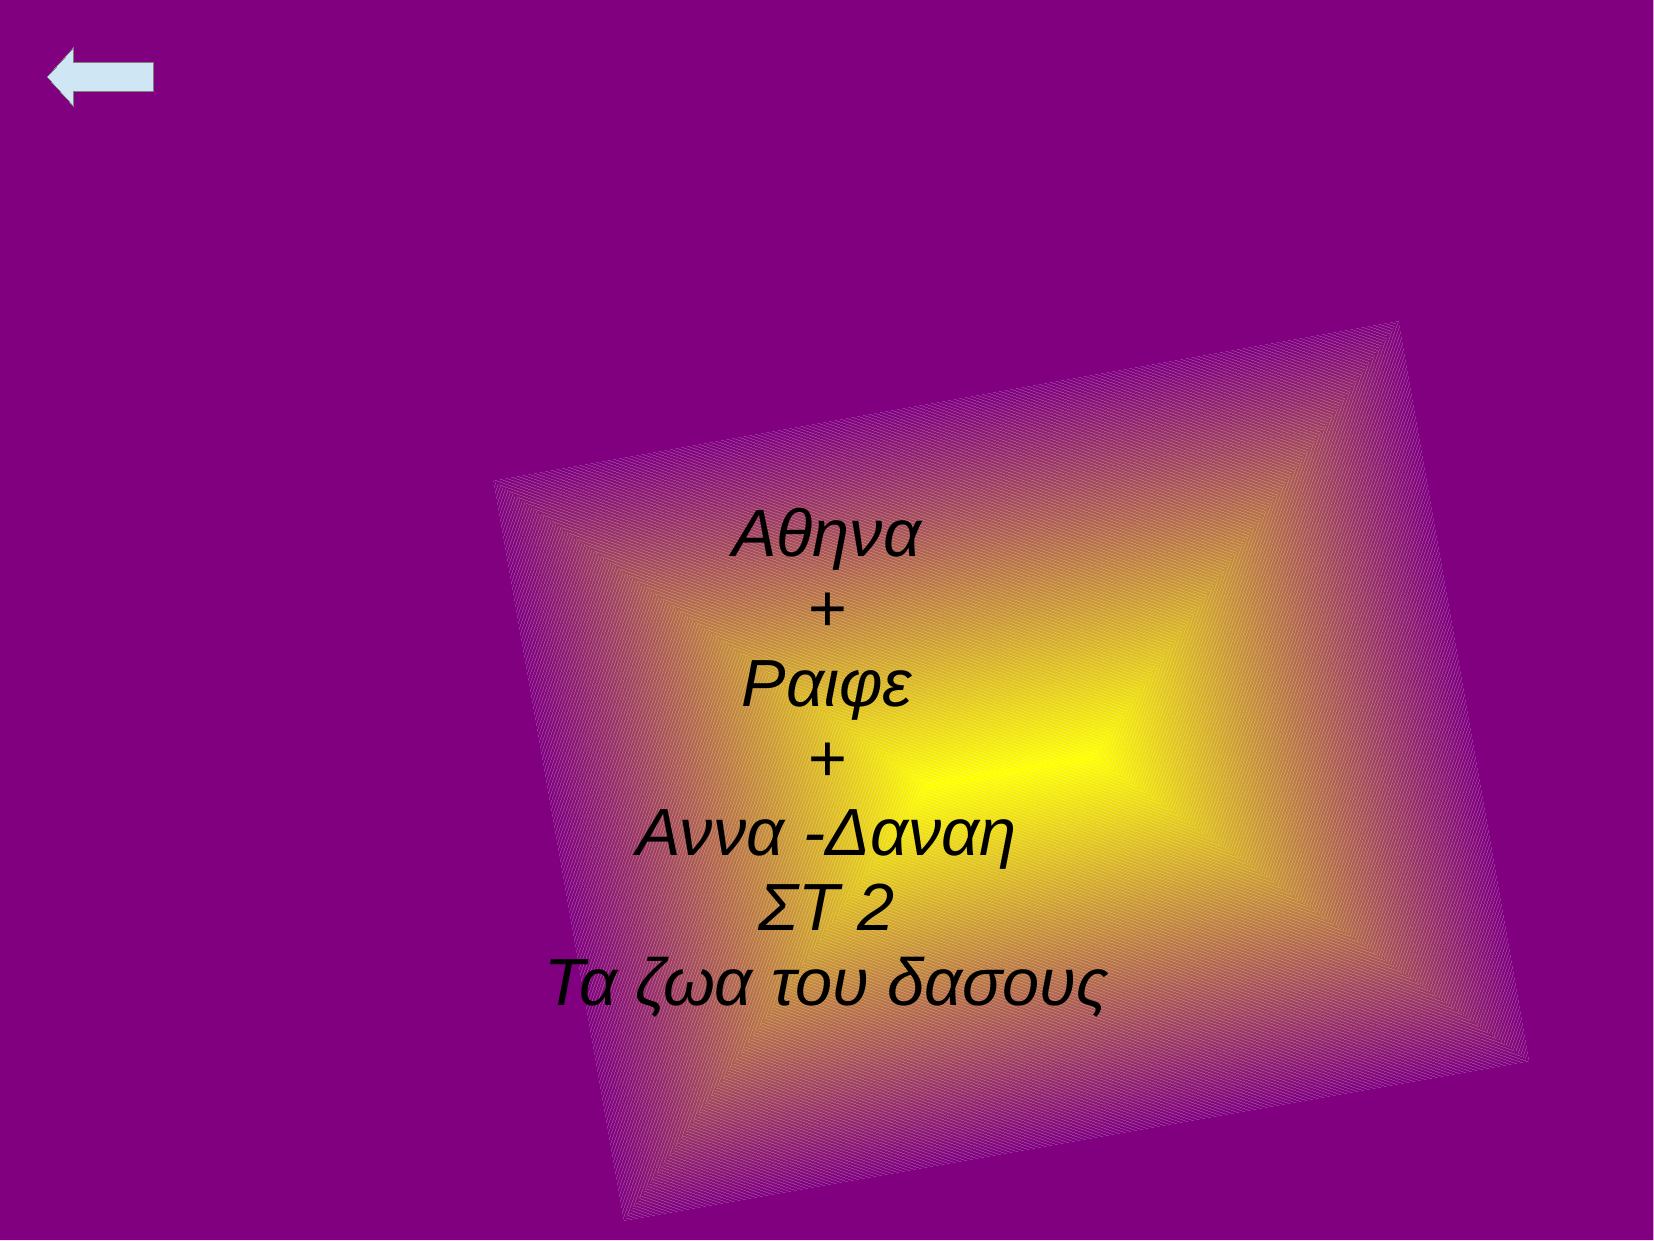

#
Αθηνα
+
Ραιφε
+
Αννα -Δαναη
ΣΤ 2
Τα ζωα του δασους